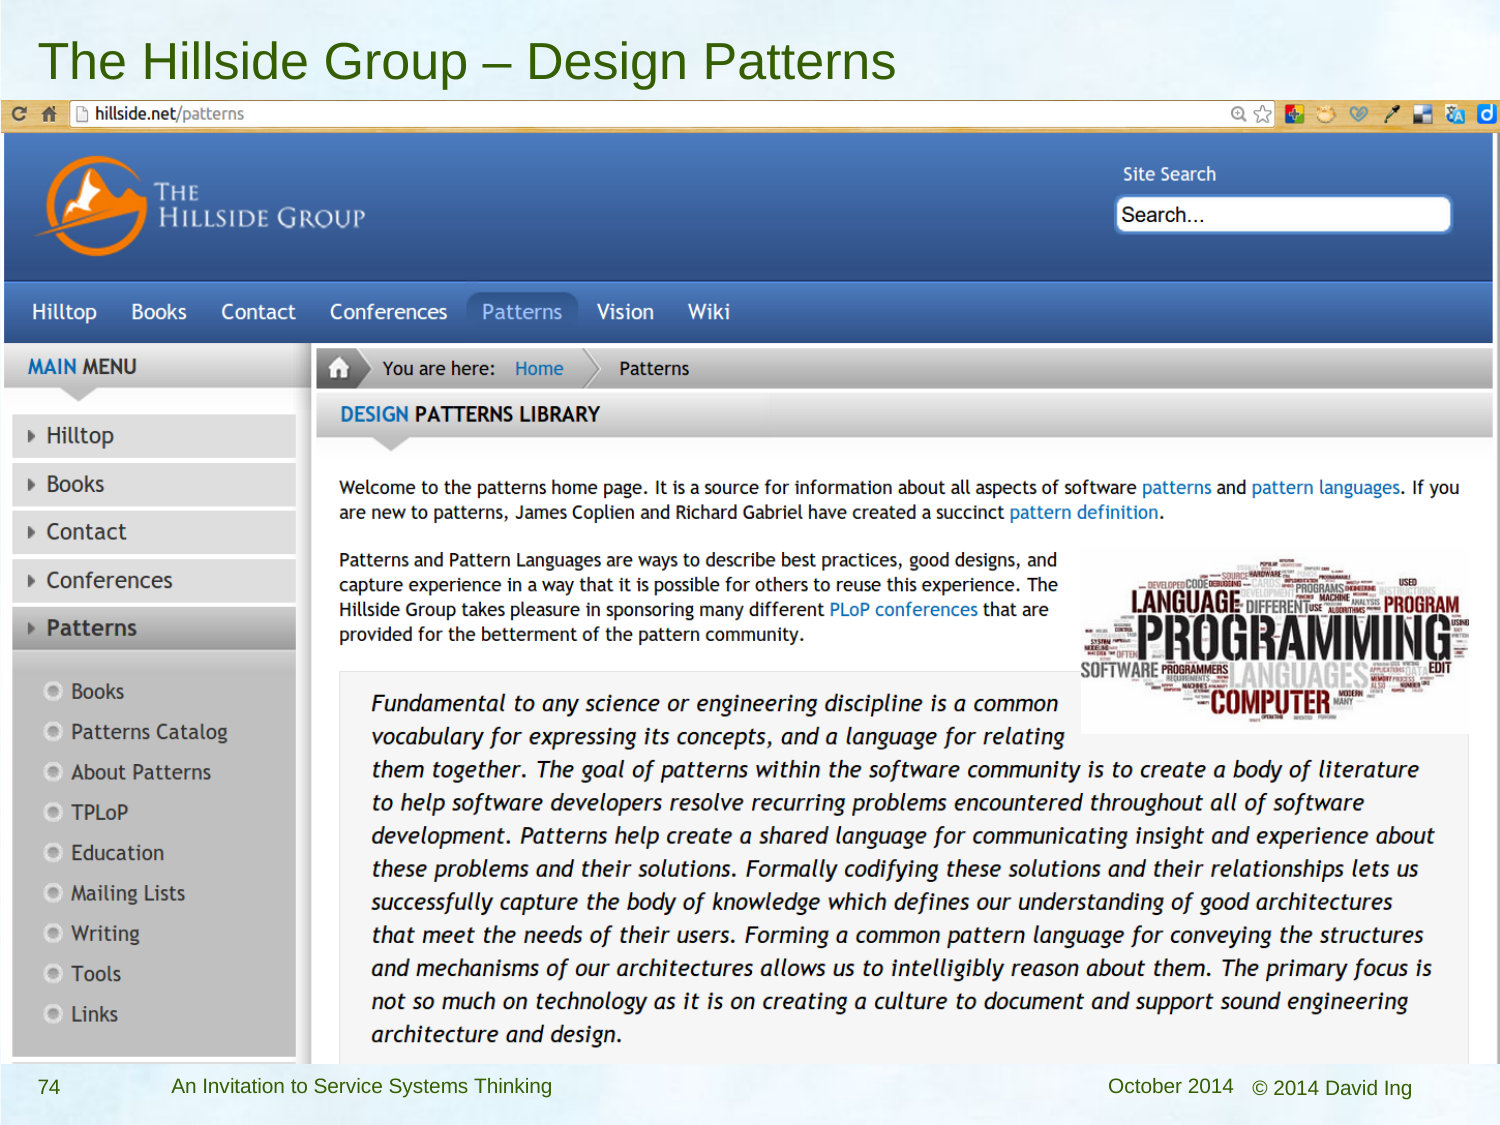

# The Hillside Group – Design Patterns
Source: http://hillside.net/patterns
An Invitation to Service Systems Thinking
October 2014
74